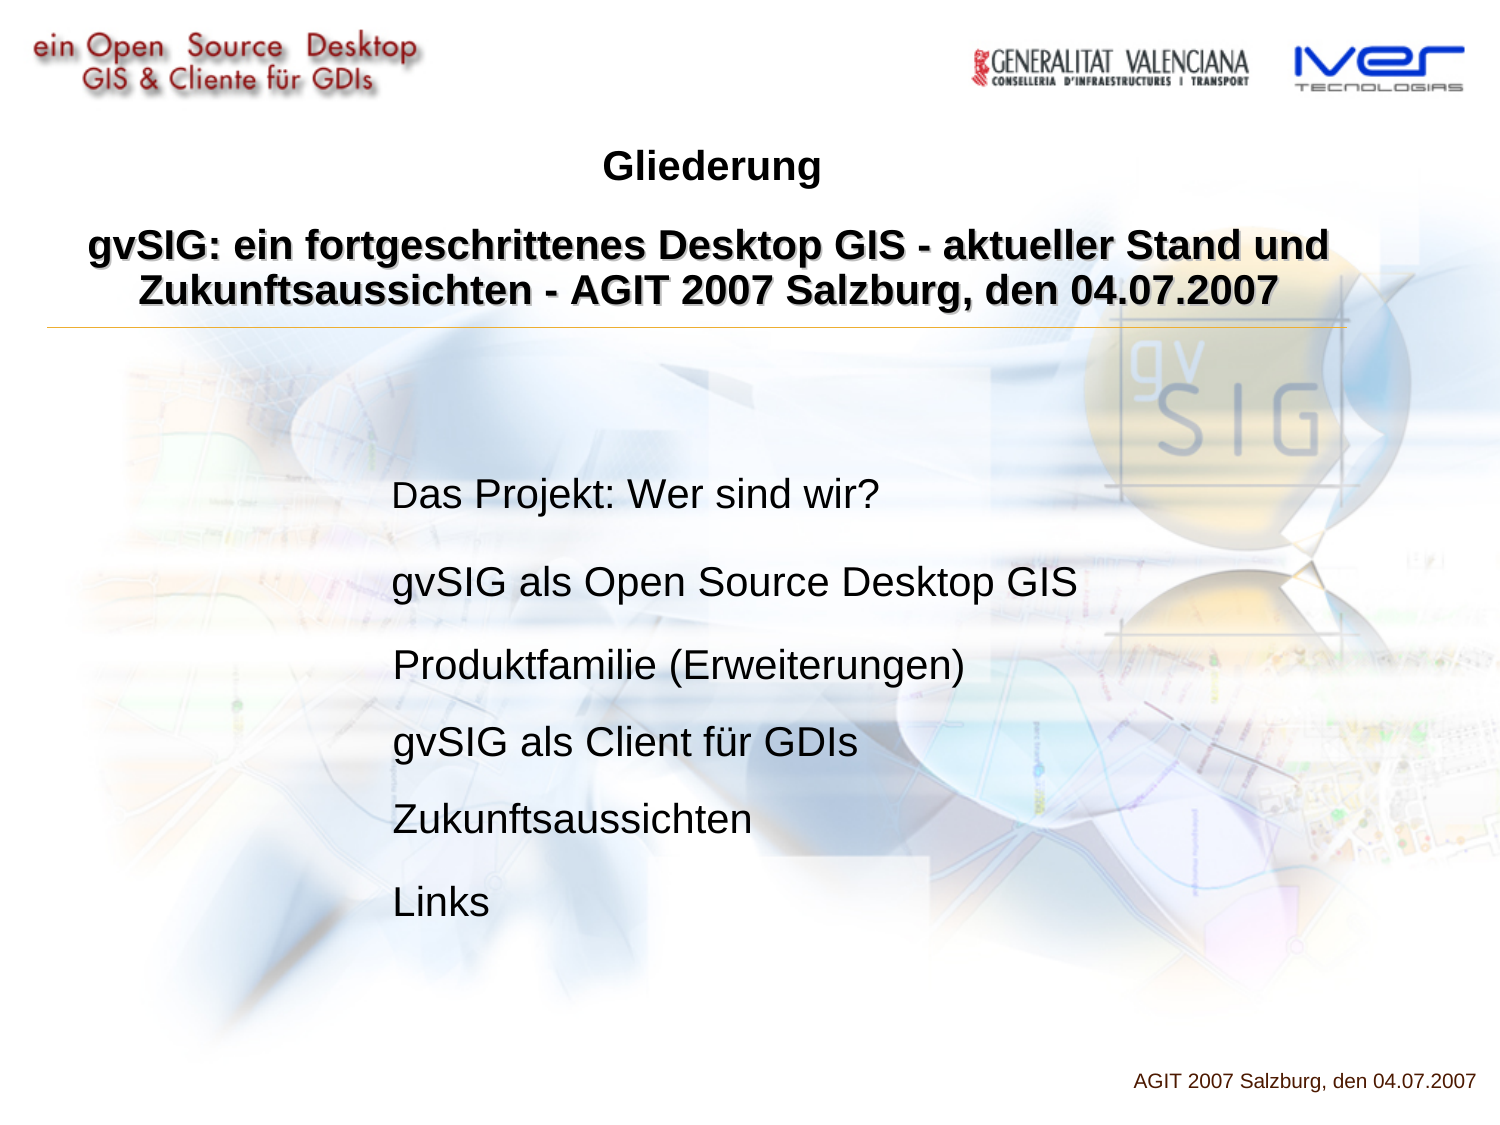

Gliederung
gvSIG: ein fortgeschrittenes Desktop GIS - aktueller Stand und Zukunftsaussichten - AGIT 2007 Salzburg, den 04.07.2007
 Das Projekt: Wer sind wir?
 gvSIG als Open Source Desktop GIS
 Produktfamilie (Erweiterungen)
 gvSIG als Client für GDIs
 Zukunftsaussichten
 Links
AGIT 2007 Salzburg, den 04.07.2007